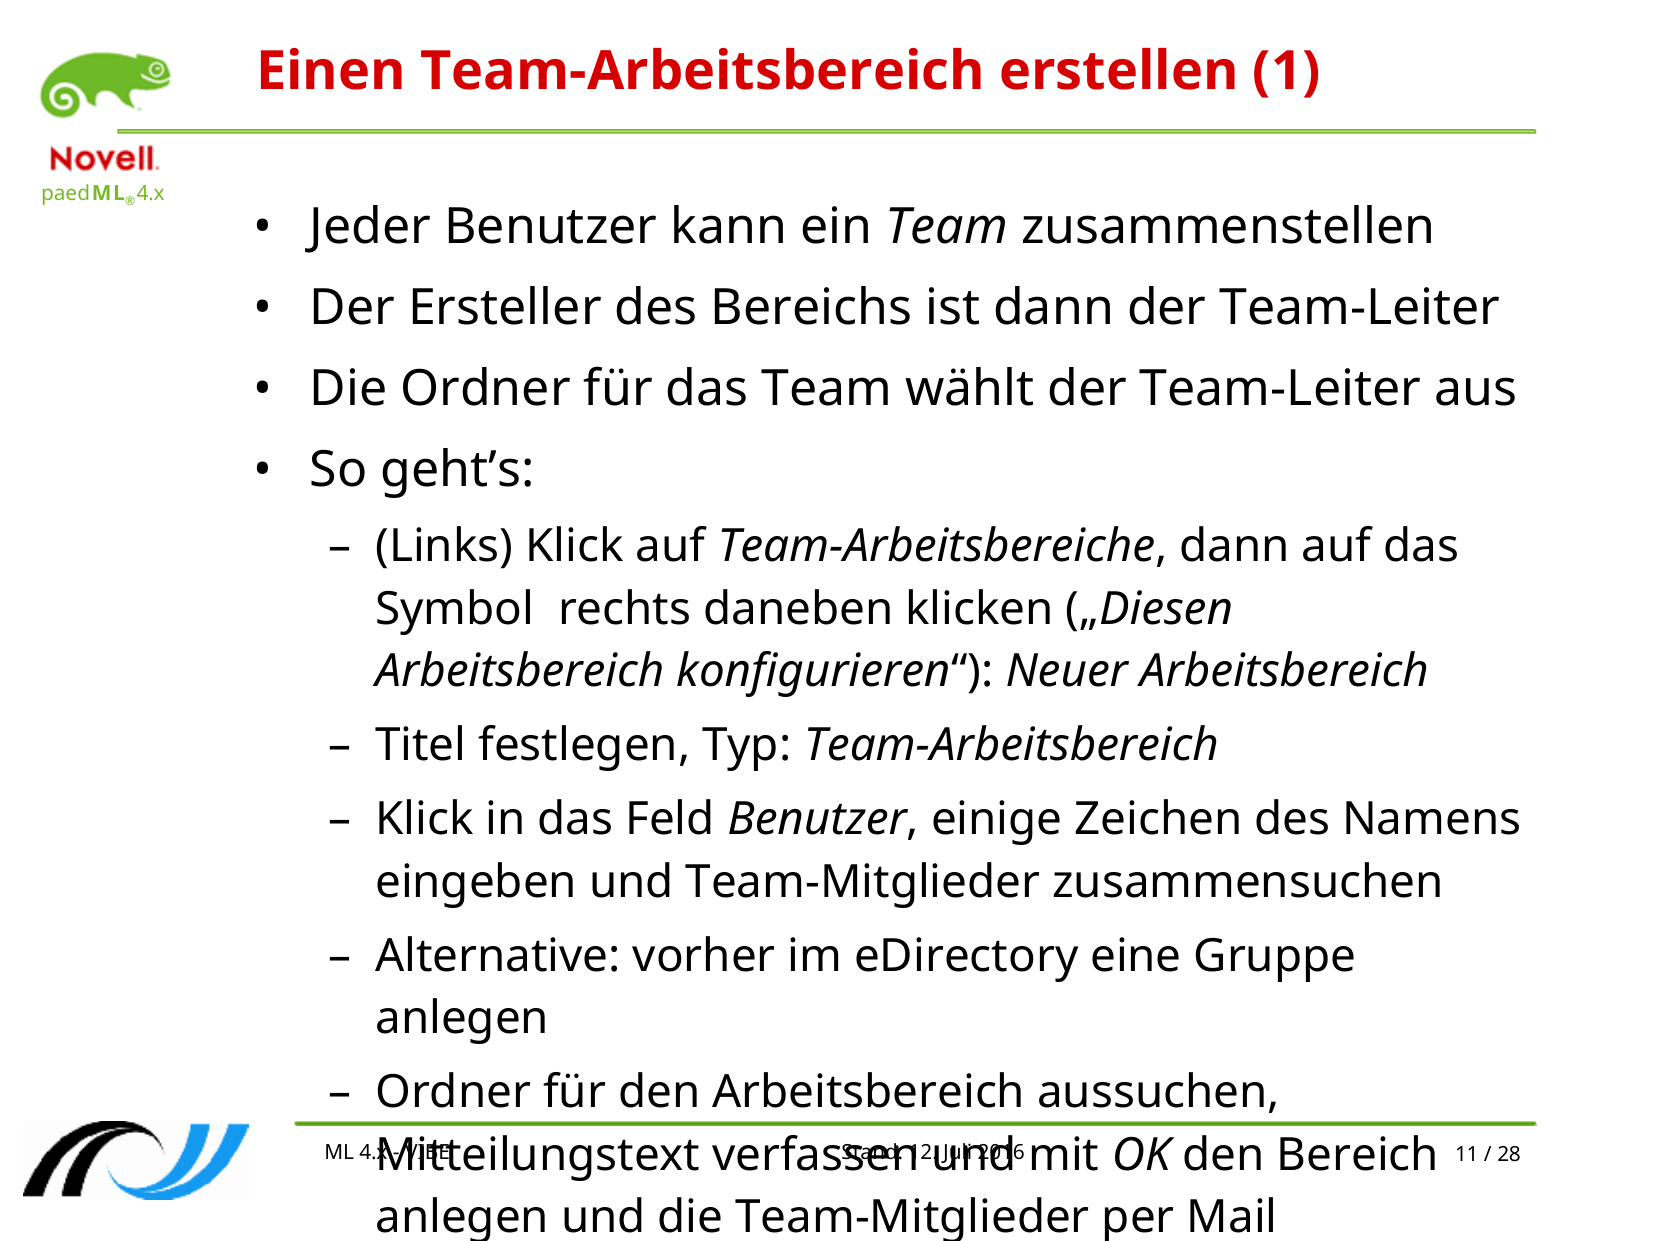

# Einen Team-Arbeitsbereich erstellen (1)
Jeder Benutzer kann ein Team zusammenstellen
Der Ersteller des Bereichs ist dann der Team-Leiter
Die Ordner für das Team wählt der Team-Leiter aus
So geht’s:
(Links) Klick auf Team-Arbeitsbereiche, dann auf das Symbol rechts daneben klicken („Diesen Arbeitsbereich konfigurieren“): Neuer Arbeitsbereich
Titel festlegen, Typ: Team-Arbeitsbereich
Klick in das Feld Benutzer, einige Zeichen des Namens eingeben und Team-Mitglieder zusammensuchen
Alternative: vorher im eDirectory eine Gruppe anlegen
Ordner für den Arbeitsbereich aussuchen, Mitteilungstext verfassen und mit OK den Bereich anlegen und die Team-Mitglieder per Mail informieren!
ML 4.x - VIBE
12. Juli 2016
11